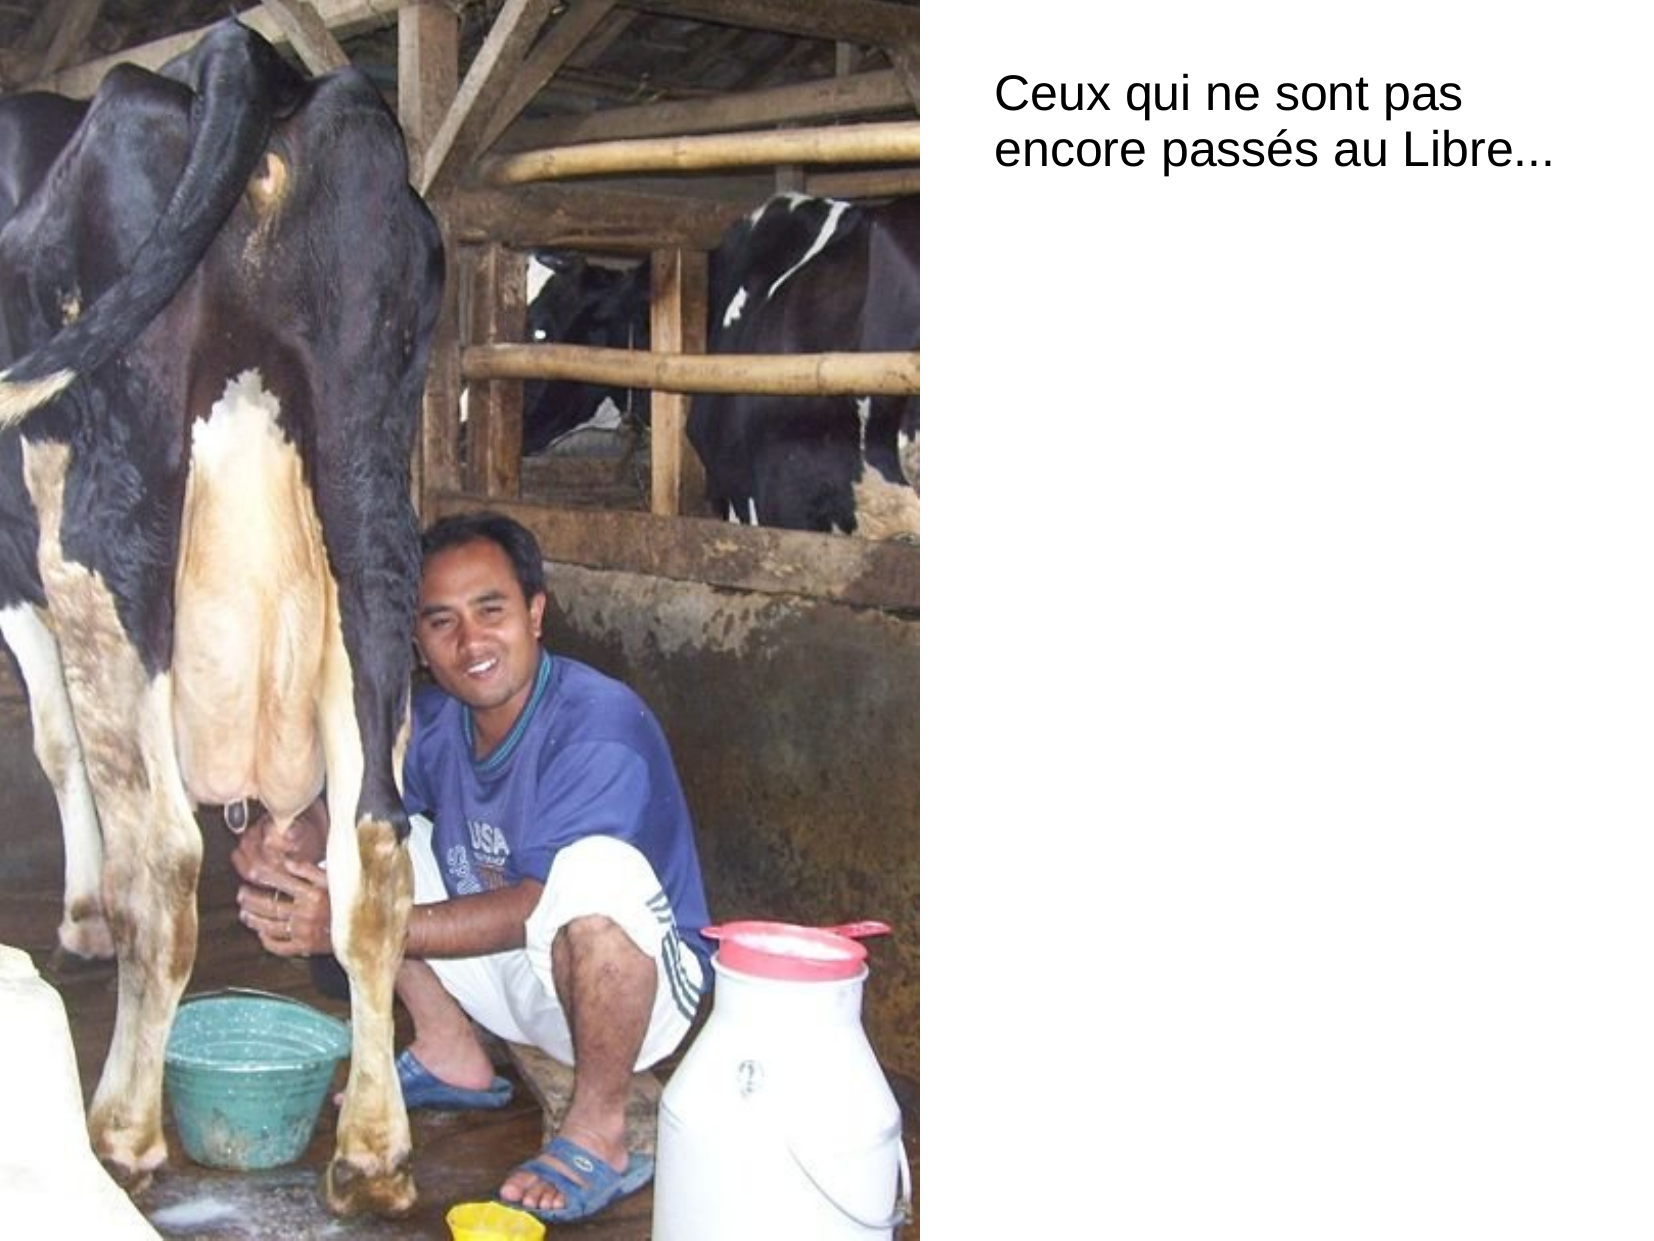

Ceux qui ne sont pas
encore passés au Libre...